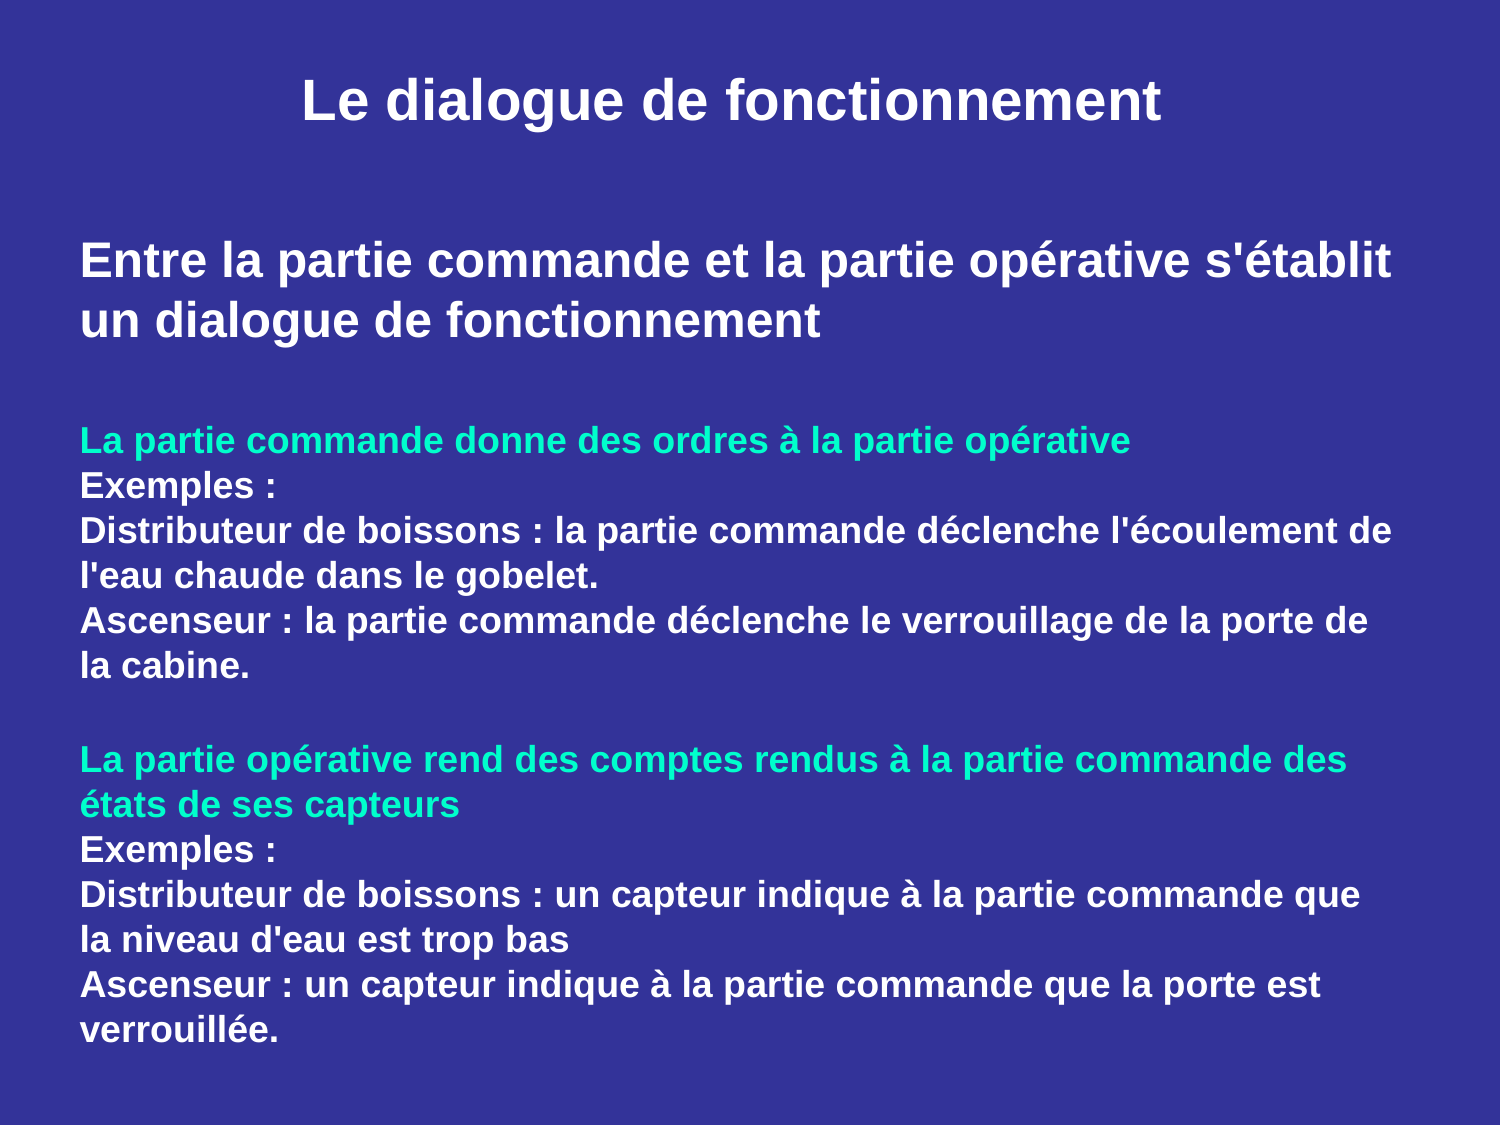

Le dialogue de fonctionnement
Entre la partie commande et la partie opérative s'établit un dialogue de fonctionnement
La partie commande donne des ordres à la partie opérative
Exemples :
Distributeur de boissons : la partie commande déclenche l'écoulement de l'eau chaude dans le gobelet.
Ascenseur : la partie commande déclenche le verrouillage de la porte de la cabine.
La partie opérative rend des comptes rendus à la partie commande des états de ses capteurs
Exemples :
Distributeur de boissons : un capteur indique à la partie commande que la niveau d'eau est trop bas
Ascenseur : un capteur indique à la partie commande que la porte est verrouillée.